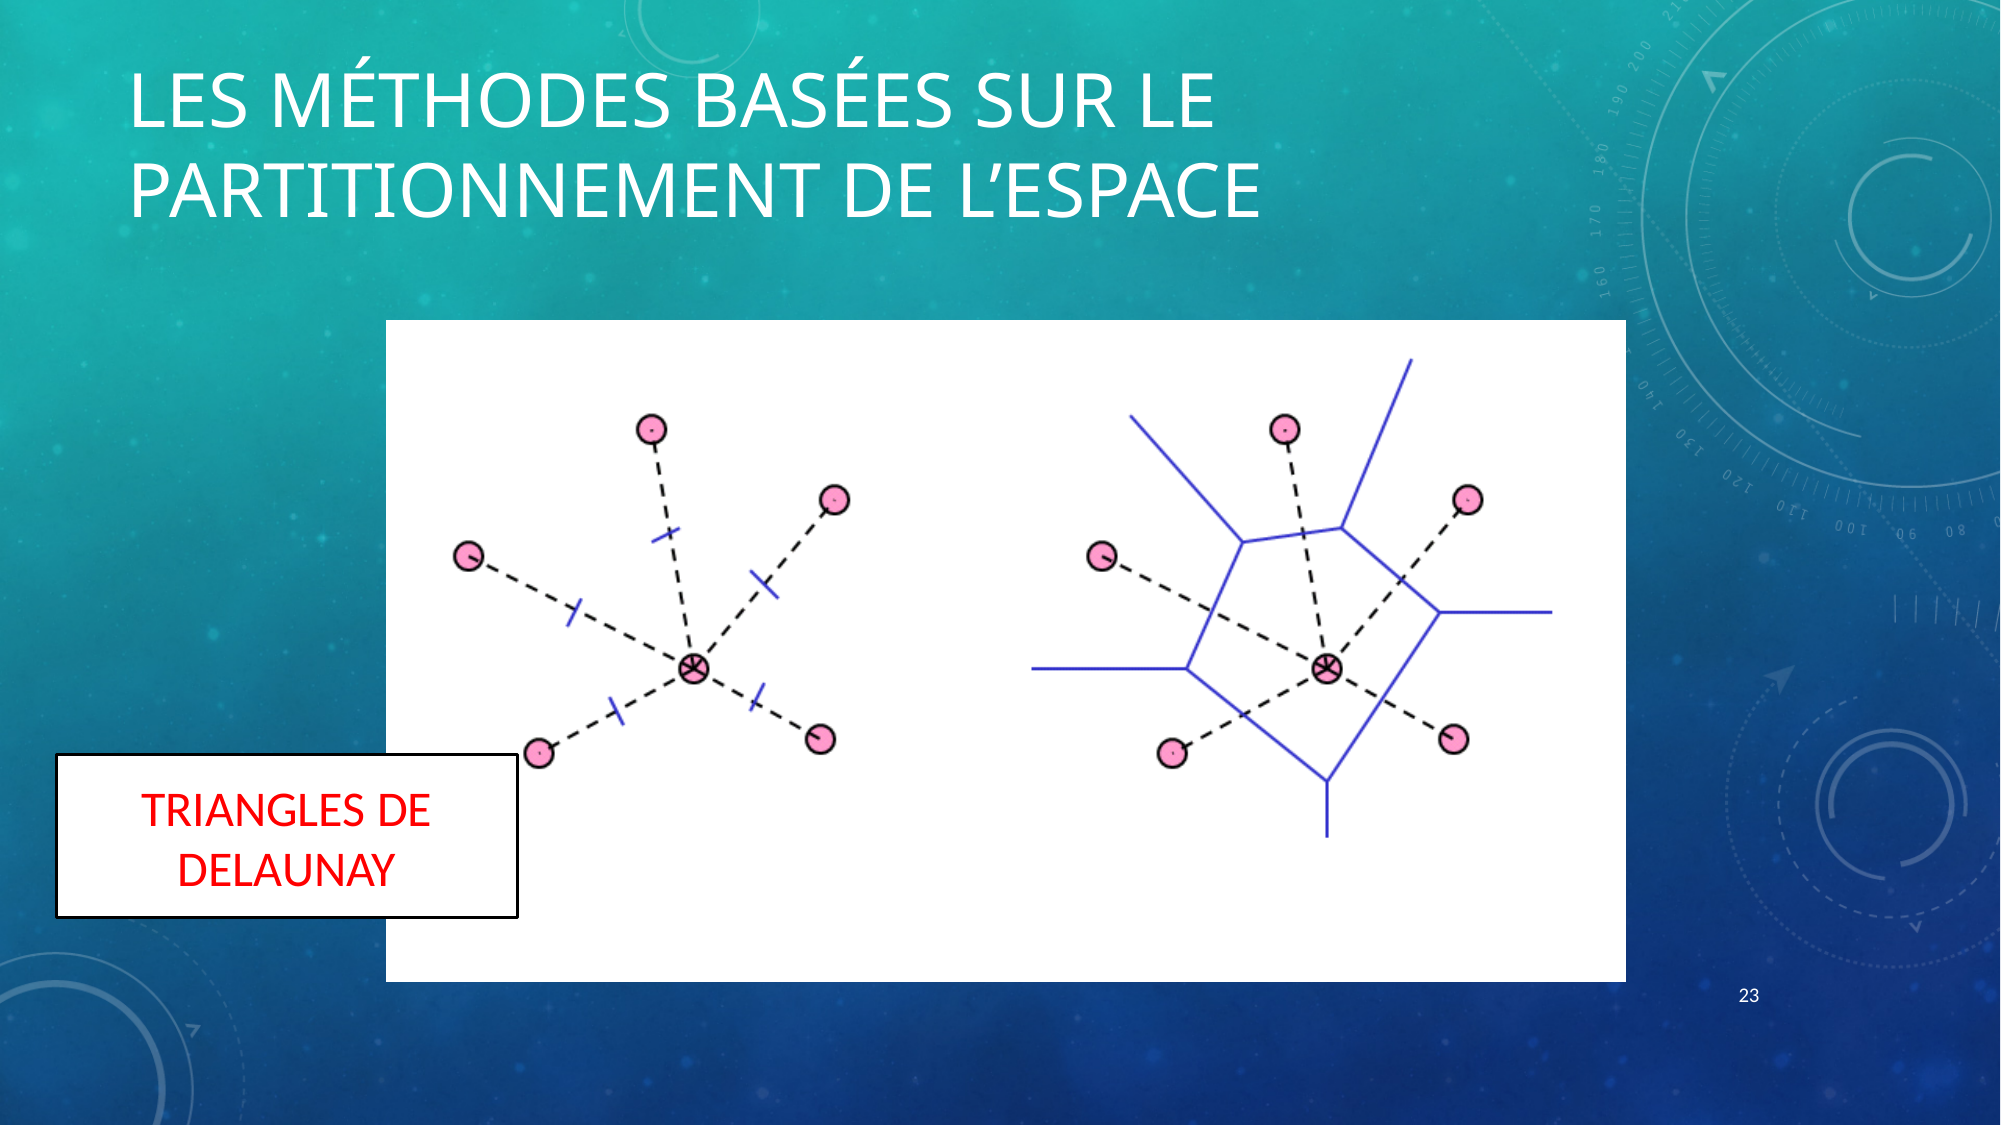

# LES MÉTHODES BASÉES SUR LE PARTITIONNEMENT DE L’ESPACE
TRIANGLES DE DELAUNAY